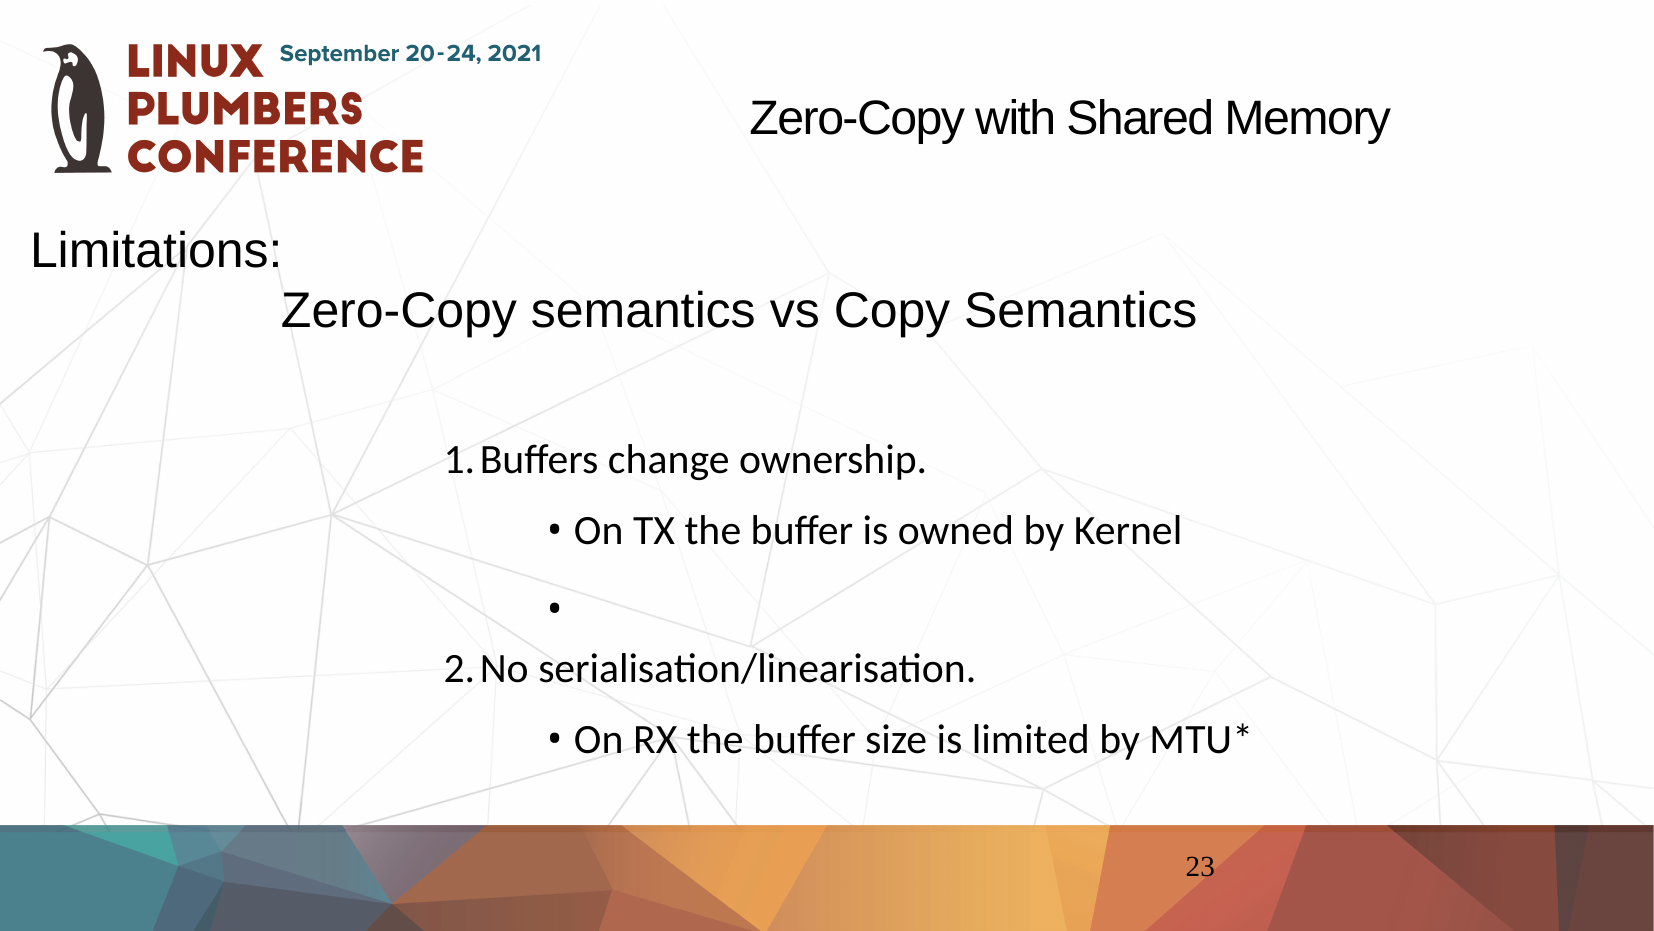

# Zero-Copy with Shared Memory
Limitations:
 Zero-Copy semantics vs Copy Semantics
Buffers change ownership.
On TX the buffer is owned by Kernel
No serialisation/linearisation.
On RX the buffer size is limited by MTU*